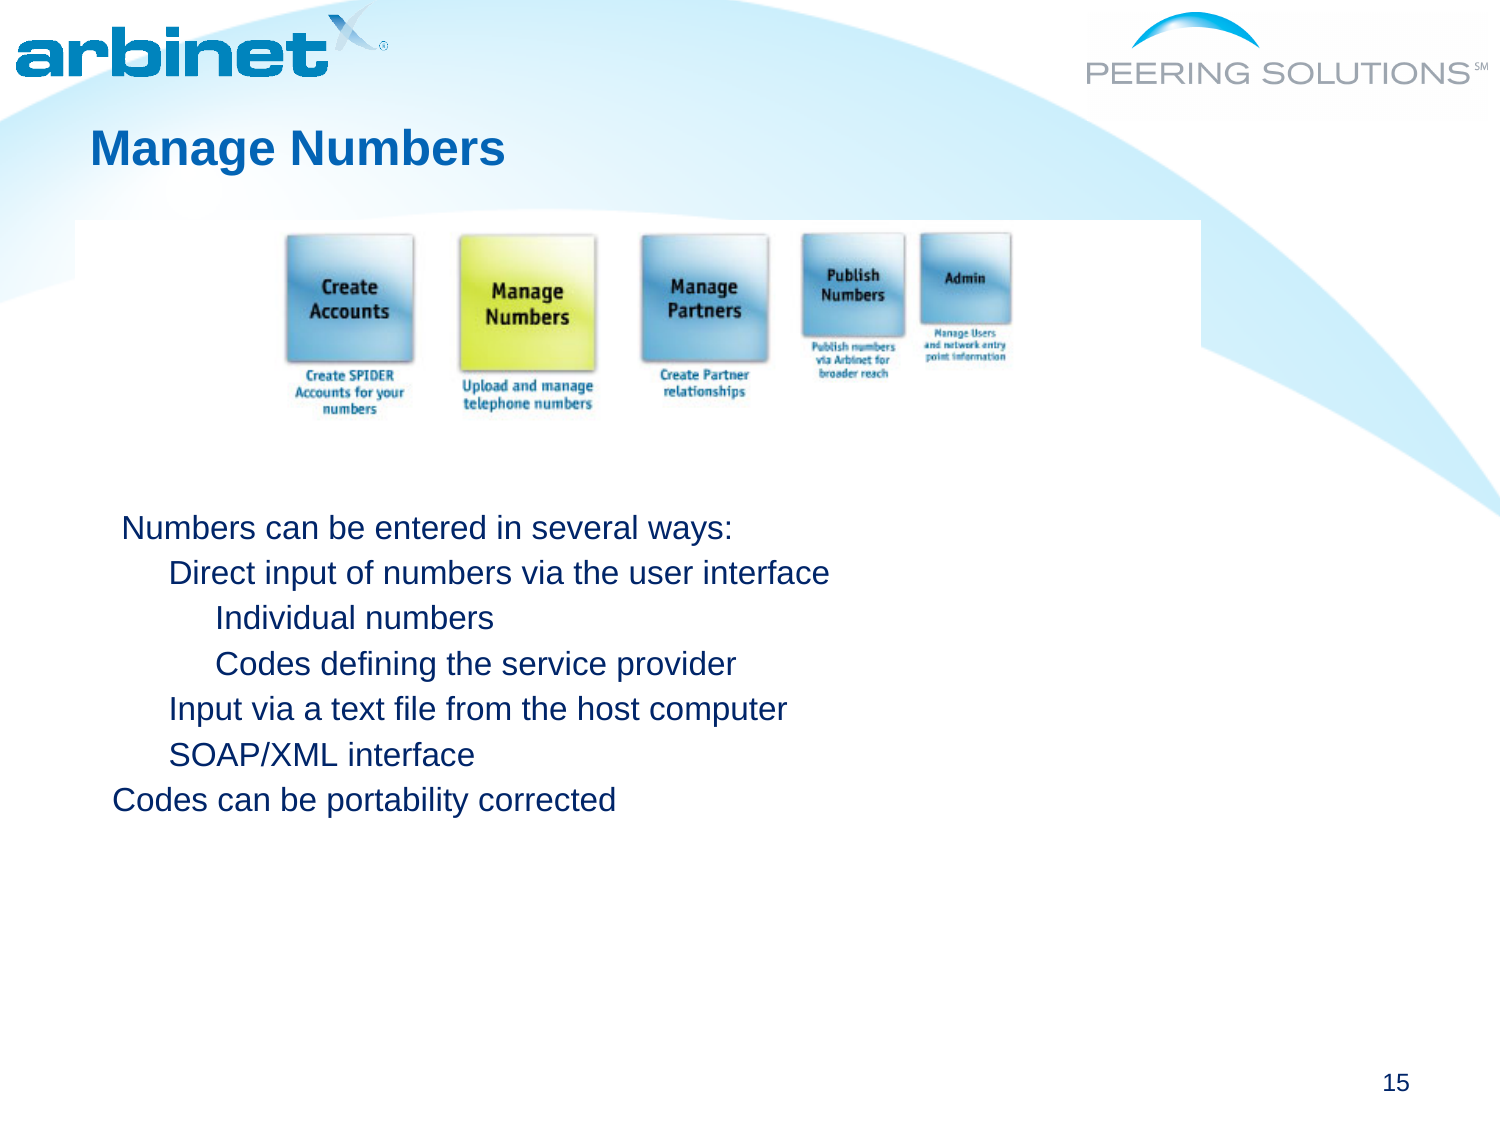

# Manage Numbers
 Numbers can be entered in several ways:
Direct input of numbers via the user interface
Individual numbers
Codes defining the service provider
Input via a text file from the host computer
SOAP/XML interface
Codes can be portability corrected
15